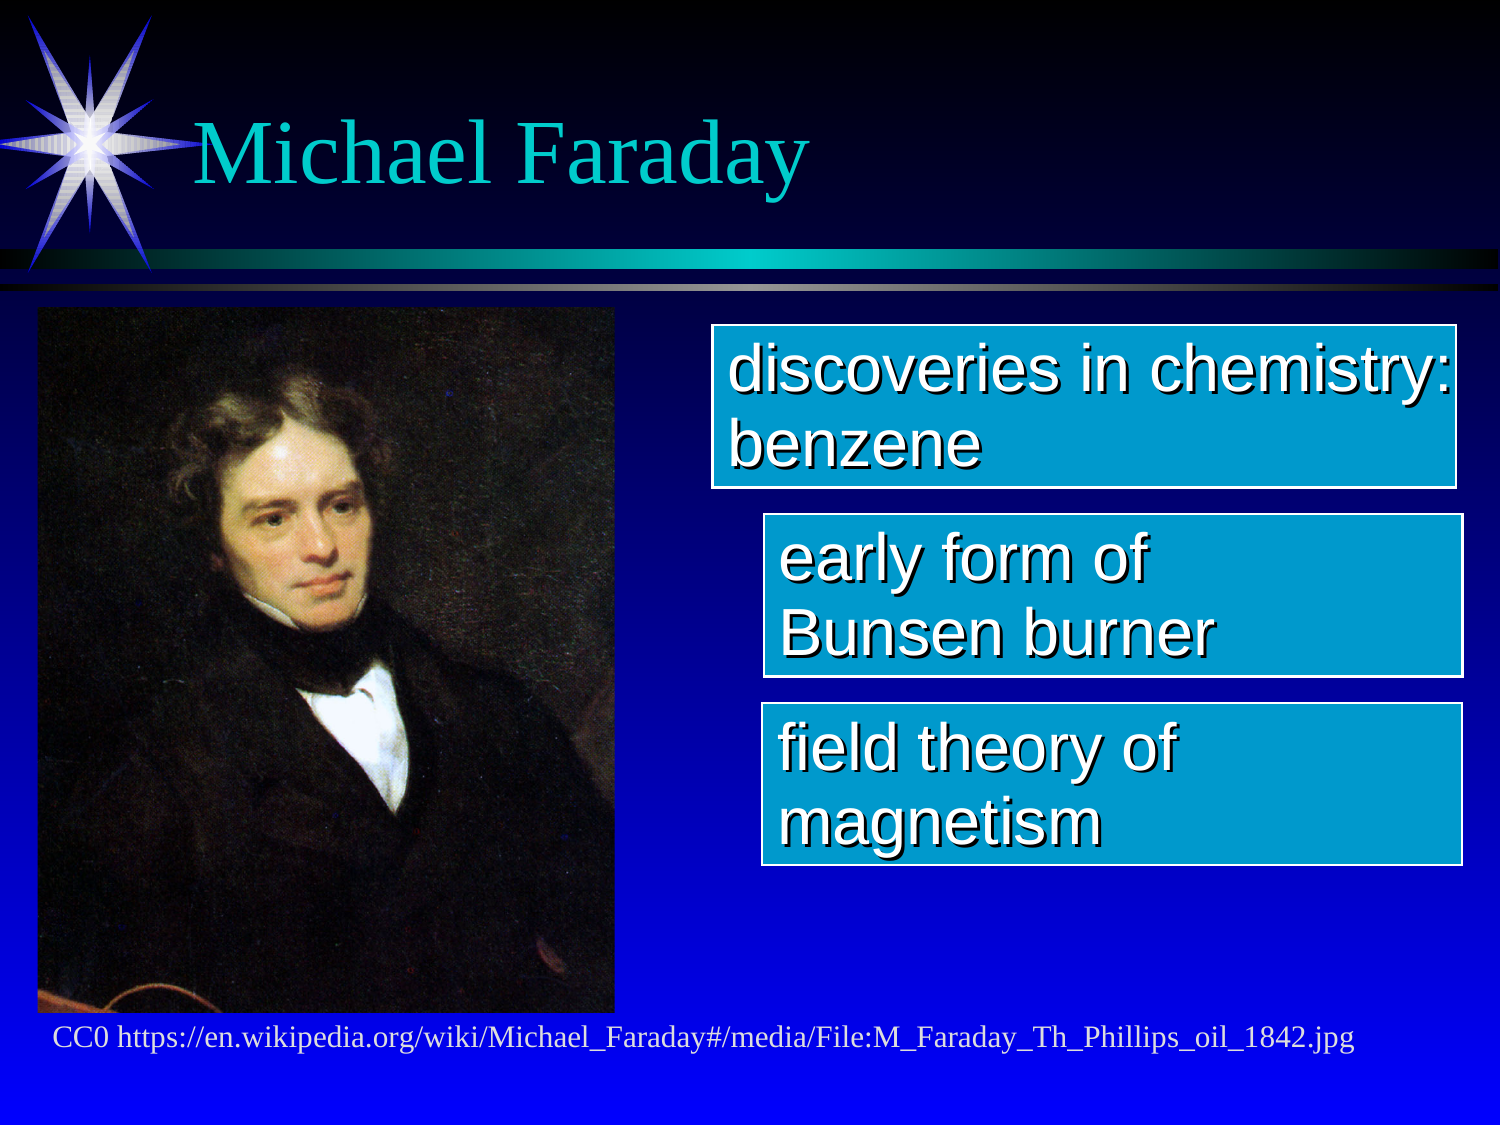

# Michael Faraday
discoveries in chemistry:
benzene
early form of
Bunsen burner
field theory of
magnetism
CC0 https://en.wikipedia.org/wiki/Michael_Faraday#/media/File:M_Faraday_Th_Phillips_oil_1842.jpg